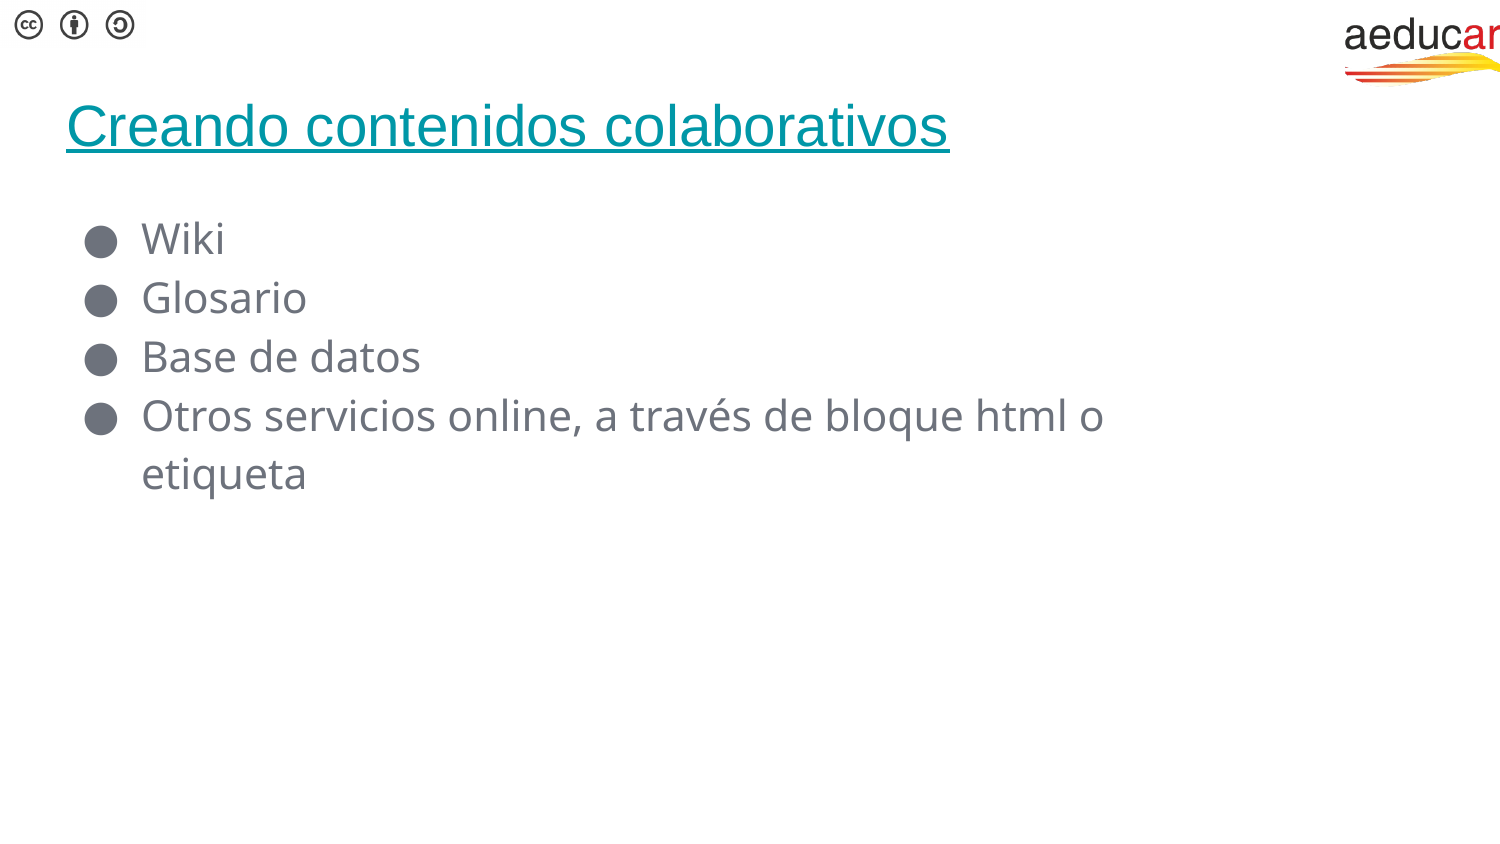

# Creando contenidos colaborativos
Wiki
Glosario
Base de datos
Otros servicios online, a través de bloque html o etiqueta